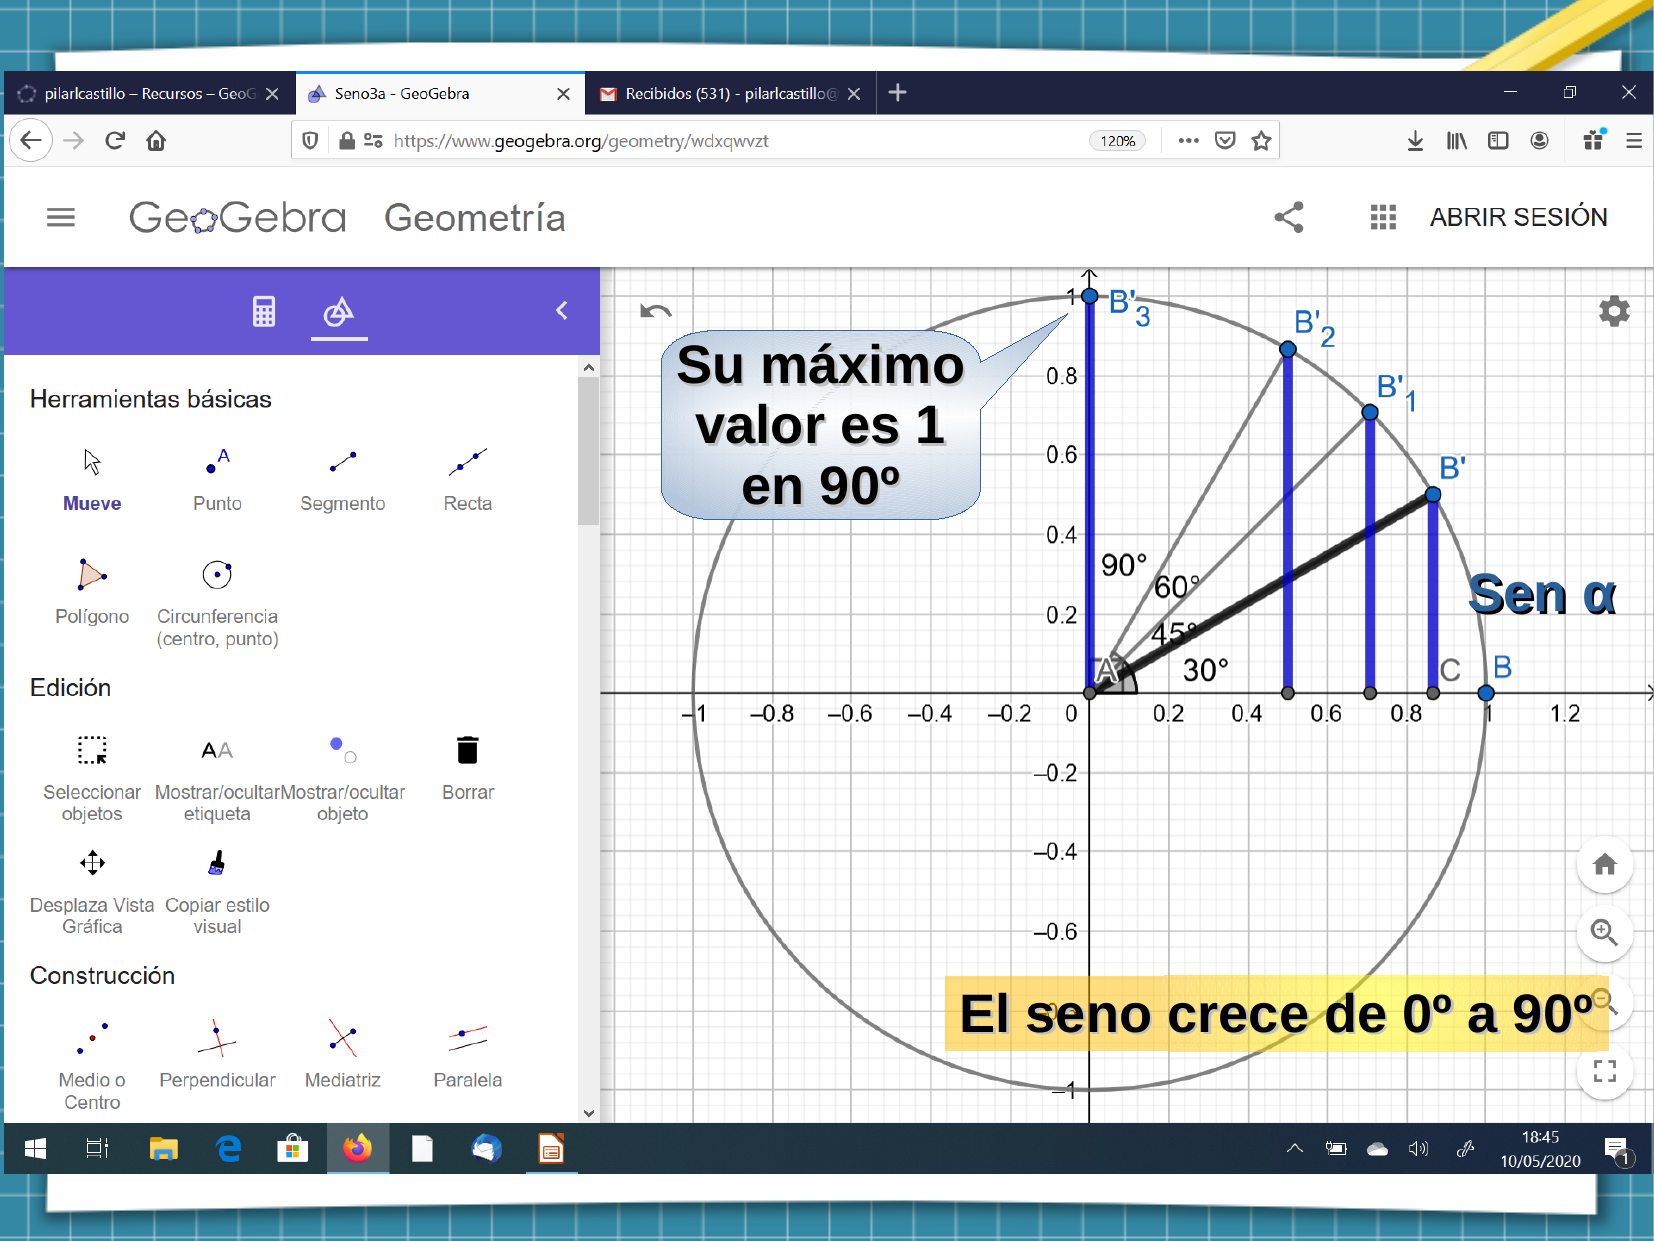

Su máximo
valor es 1
en 90º
Sen α
El seno crece de 0º a 90º